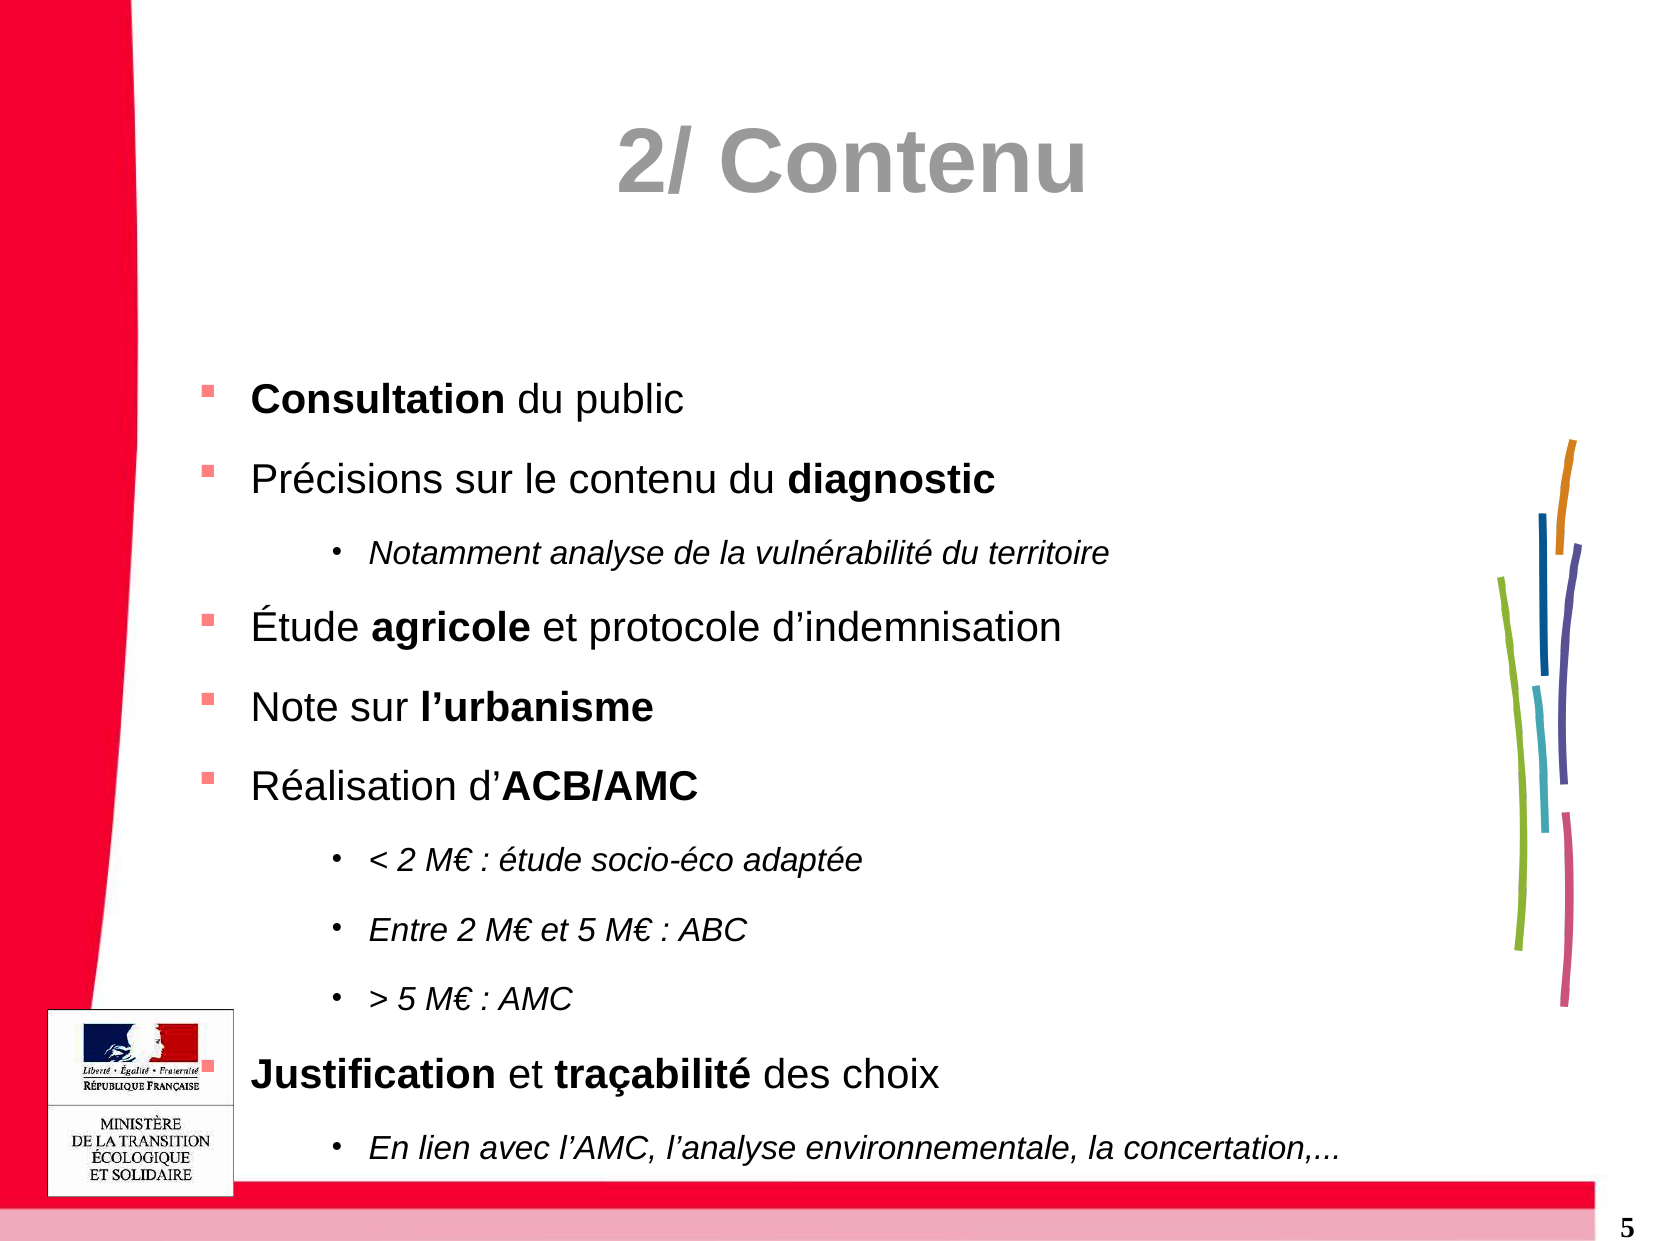

2/ Contenu
Consultation du public
Précisions sur le contenu du diagnostic
Notamment analyse de la vulnérabilité du territoire
Étude agricole et protocole d’indemnisation
Note sur l’urbanisme
Réalisation d’ACB/AMC
< 2 M€ : étude socio-éco adaptée
Entre 2 M€ et 5 M€ : ABC
> 5 M€ : AMC
Justification et traçabilité des choix
En lien avec l’AMC, l’analyse environnementale, la concertation,...